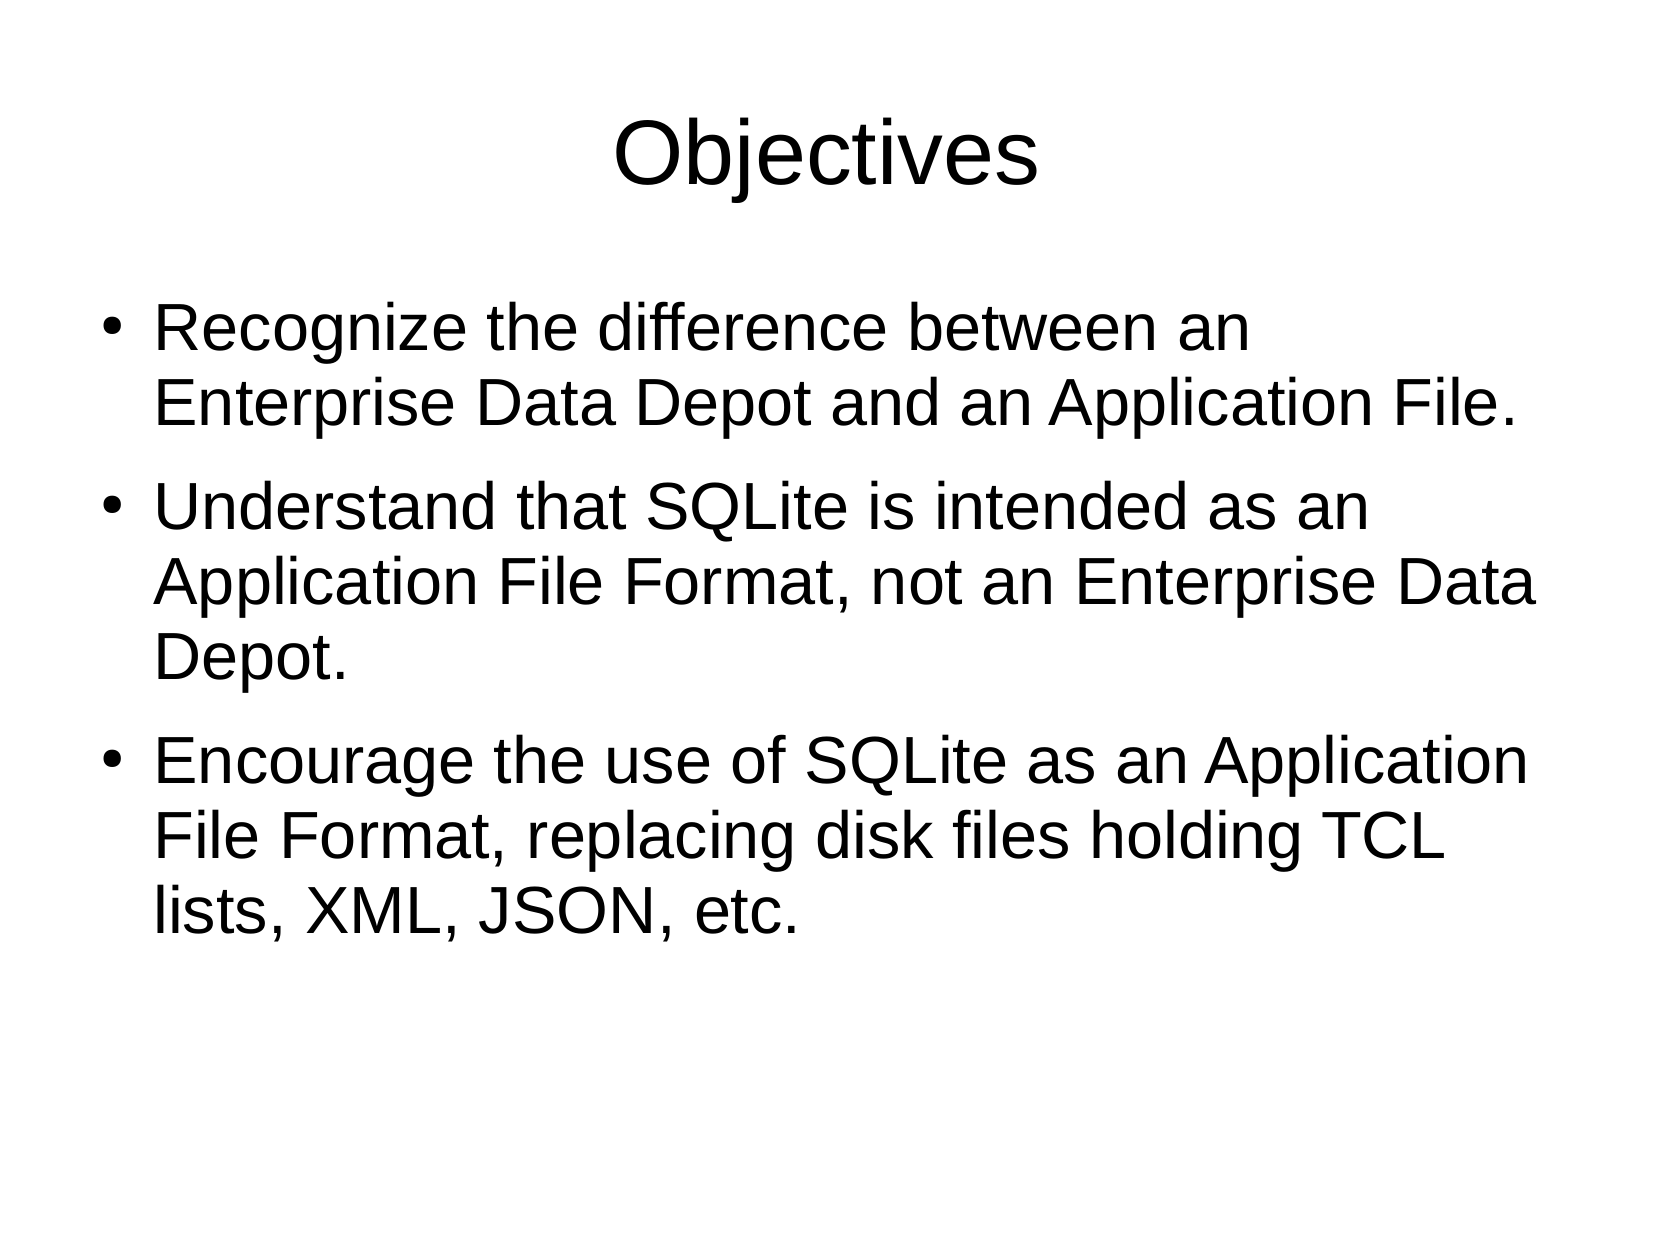

# Objectives
Recognize the difference between an Enterprise Data Depot and an Application File.
Understand that SQLite is intended as an Application File Format, not an Enterprise Data Depot.
Encourage the use of SQLite as an Application File Format, replacing disk files holding TCL lists, XML, JSON, etc.